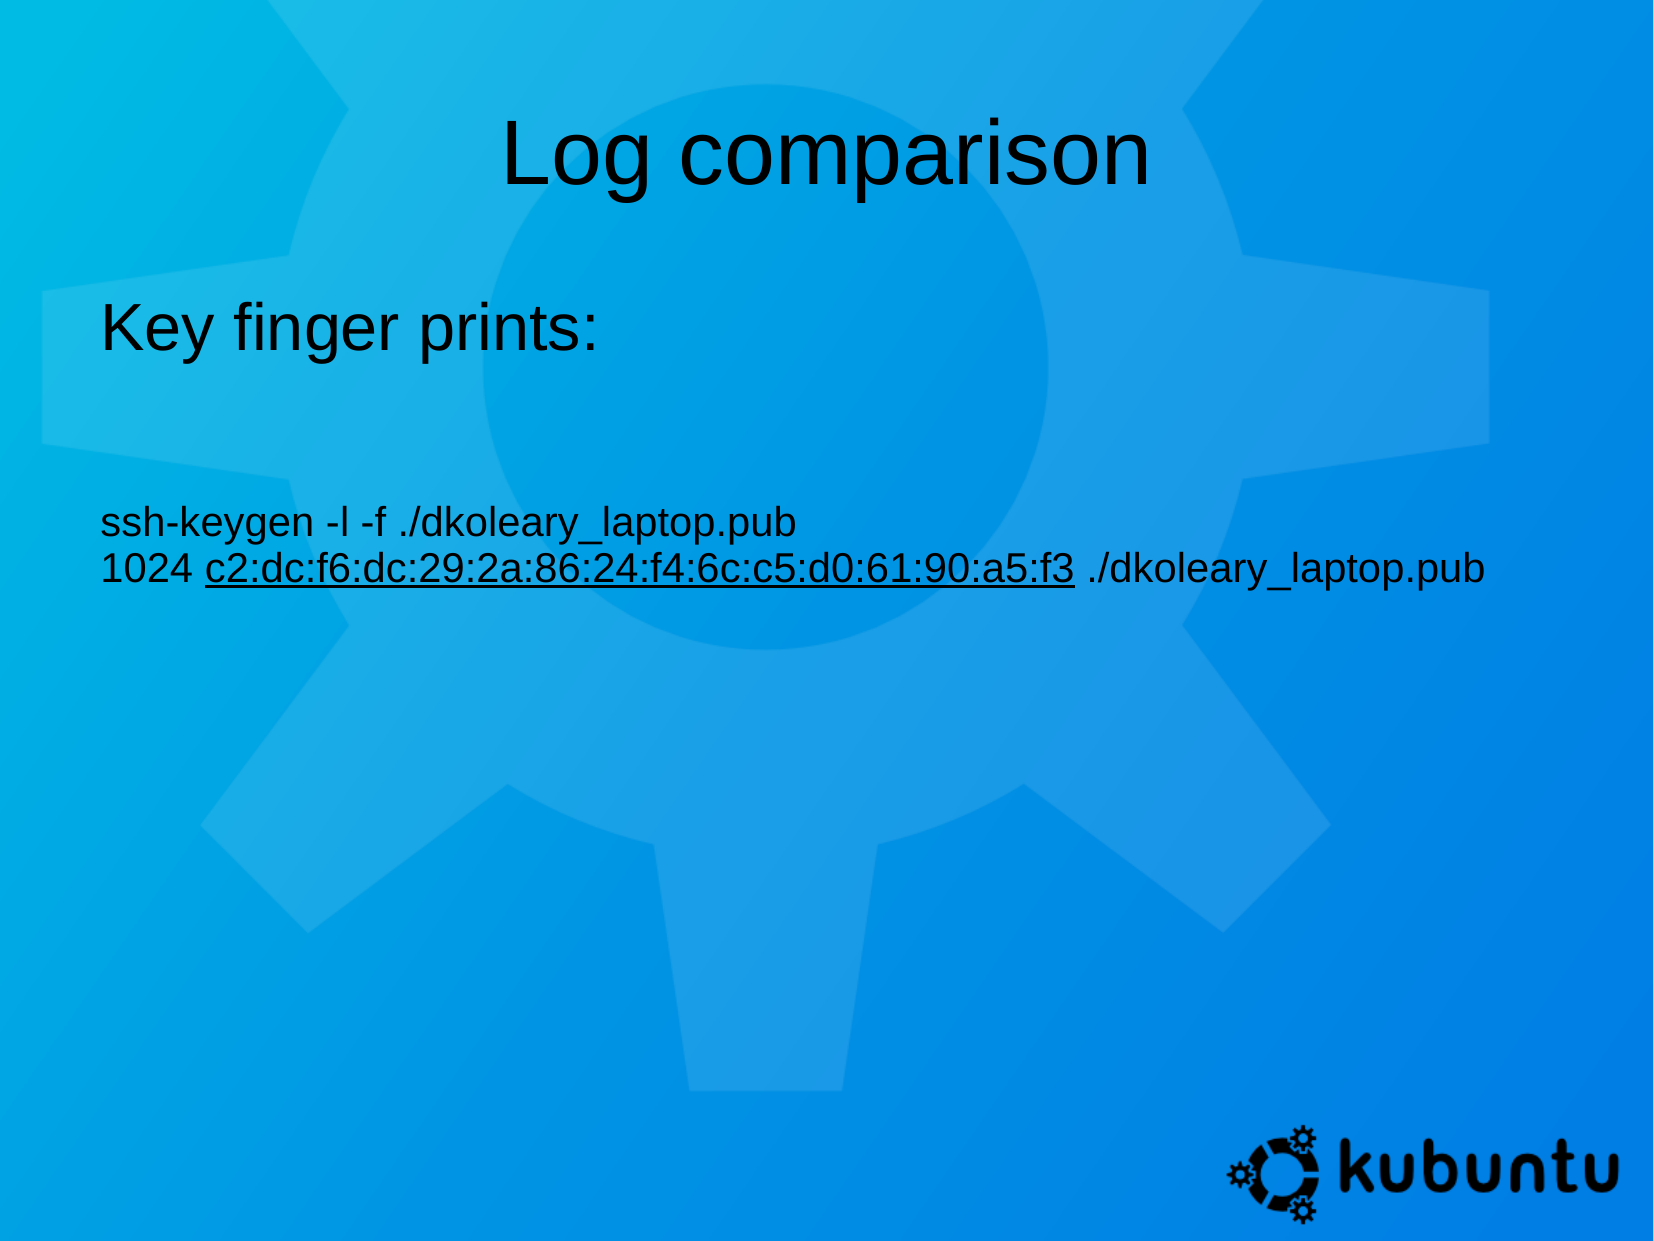

# Log comparison
Key finger prints:
ssh-keygen -l -f ./dkoleary_laptop.pub
1024 c2:dc:f6:dc:29:2a:86:24:f4:6c:c5:d0:61:90:a5:f3 ./dkoleary_laptop.pub